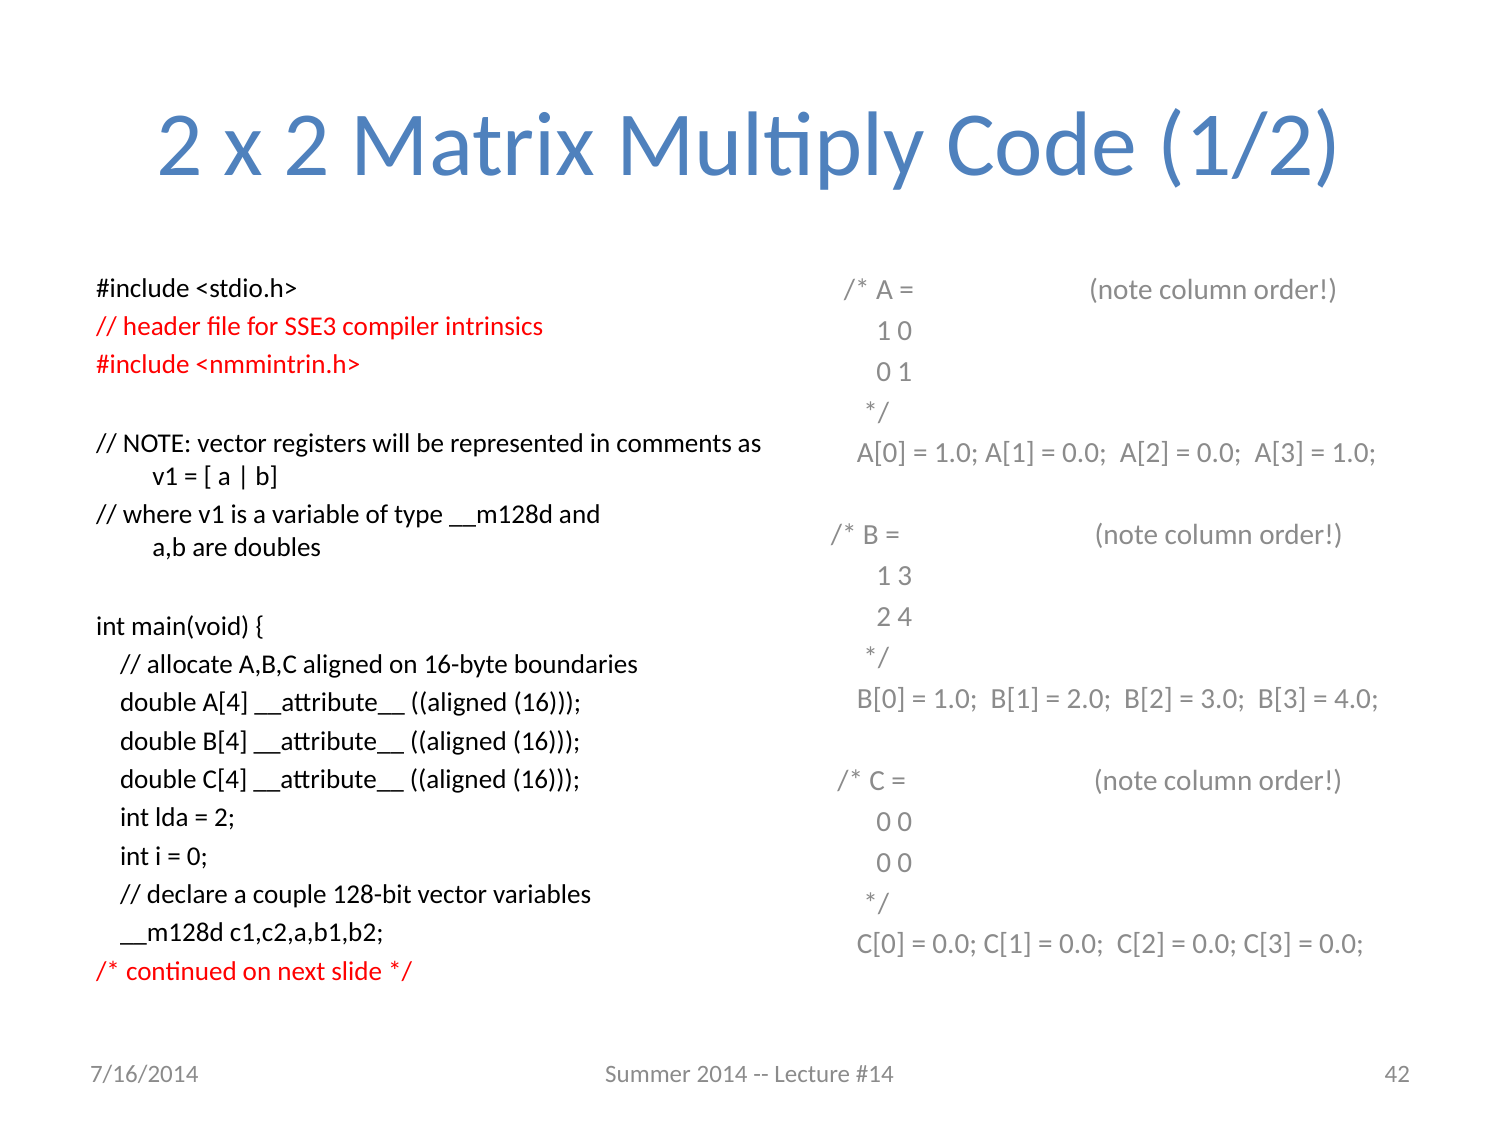

# 2 x 2 Matrix Multiply Code (1/2)
#include <stdio.h>
// header file for SSE3 compiler intrinsics
#include <nmmintrin.h>
// NOTE: vector registers will be represented in comments as v1 = [ a | b]
// where v1 is a variable of type __m128d and
a,b are doubles
int main(void) {
 // allocate A,B,C aligned on 16-byte boundaries
 double A[4] __attribute__ ((aligned (16)));
 double B[4] __attribute__ ((aligned (16)));
 double C[4] __attribute__ ((aligned (16)));
 int lda = 2;
 int i = 0;
 // declare a couple 128-bit vector variables
 __m128d c1,c2,a,b1,b2;
/* continued on next slide */
 /* A = (note column order!)
 1 0
 0 1
 */
 A[0] = 1.0; A[1] = 0.0; A[2] = 0.0; A[3] = 1.0;
/* B = (note column order!)
 1 3
 2 4
 */
 B[0] = 1.0; B[1] = 2.0; B[2] = 3.0; B[3] = 4.0;
 /* C = (note column order!)
 0 0
 0 0
 */
 C[0] = 0.0; C[1] = 0.0; C[2] = 0.0; C[3] = 0.0;
7/16/2014
Summer 2014 -- Lecture #14